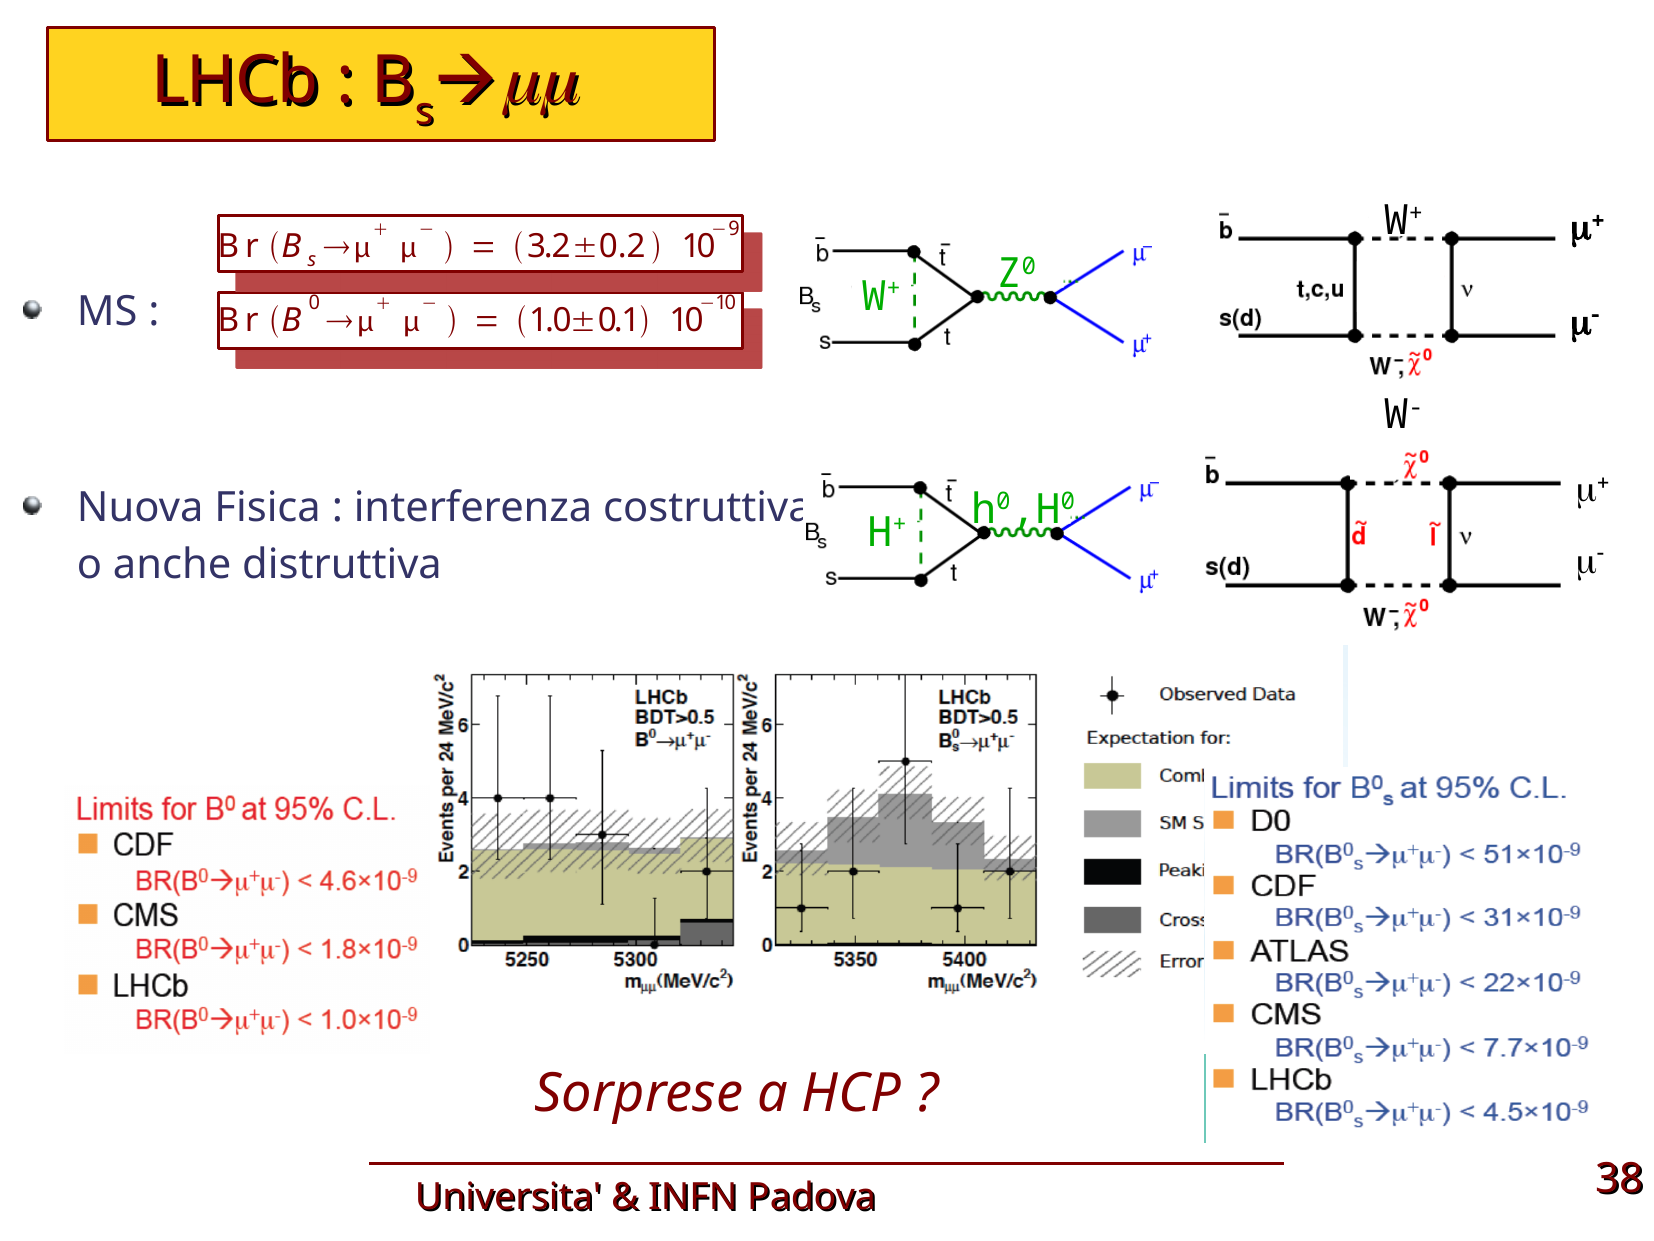

# LHCb : Bsmm
W+
m+
Z0
W+
MS :
m-
W-
m+
m-
h0,H0
H+
Nuova Fisica : interferenza costruttiva o anche distruttiva
Sorprese a HCP ?